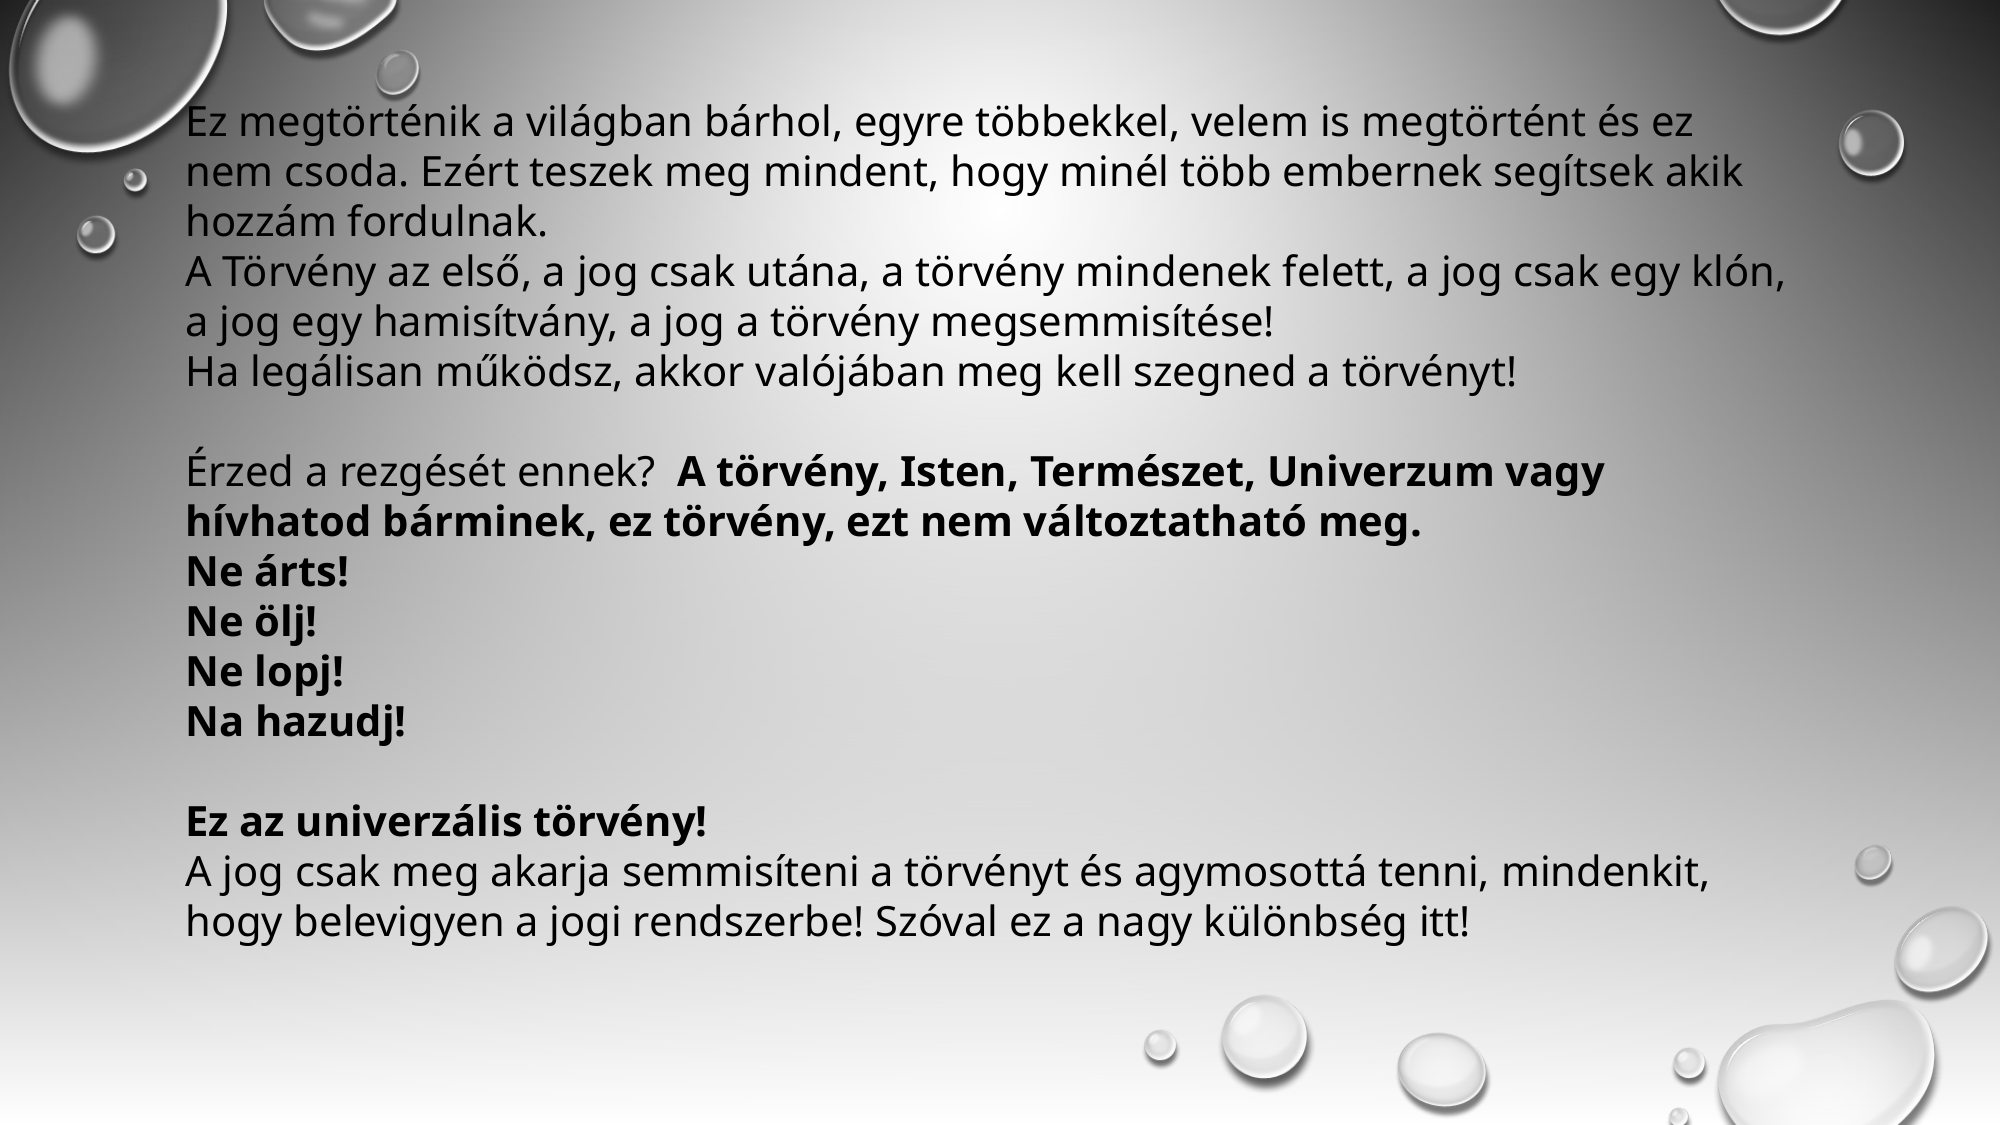

Ez megtörténik a világban bárhol, egyre többekkel, velem is megtörtént és ez nem csoda. Ezért teszek meg mindent, hogy minél több embernek segítsek akik hozzám fordulnak.
A Törvény az első, a jog csak utána, a törvény mindenek felett, a jog csak egy klón, a jog egy hamisítvány, a jog a törvény megsemmisítése!
Ha legálisan működsz, akkor valójában meg kell szegned a törvényt!
Érzed a rezgését ennek? A törvény, Isten, Természet, Univerzum vagy hívhatod bárminek, ez törvény, ezt nem változtatható meg.
Ne árts!
Ne ölj!
Ne lopj!
Na hazudj!
Ez az univerzális törvény!
A jog csak meg akarja semmisíteni a törvényt és agymosottá tenni, mindenkit, hogy belevigyen a jogi rendszerbe! Szóval ez a nagy különbség itt!